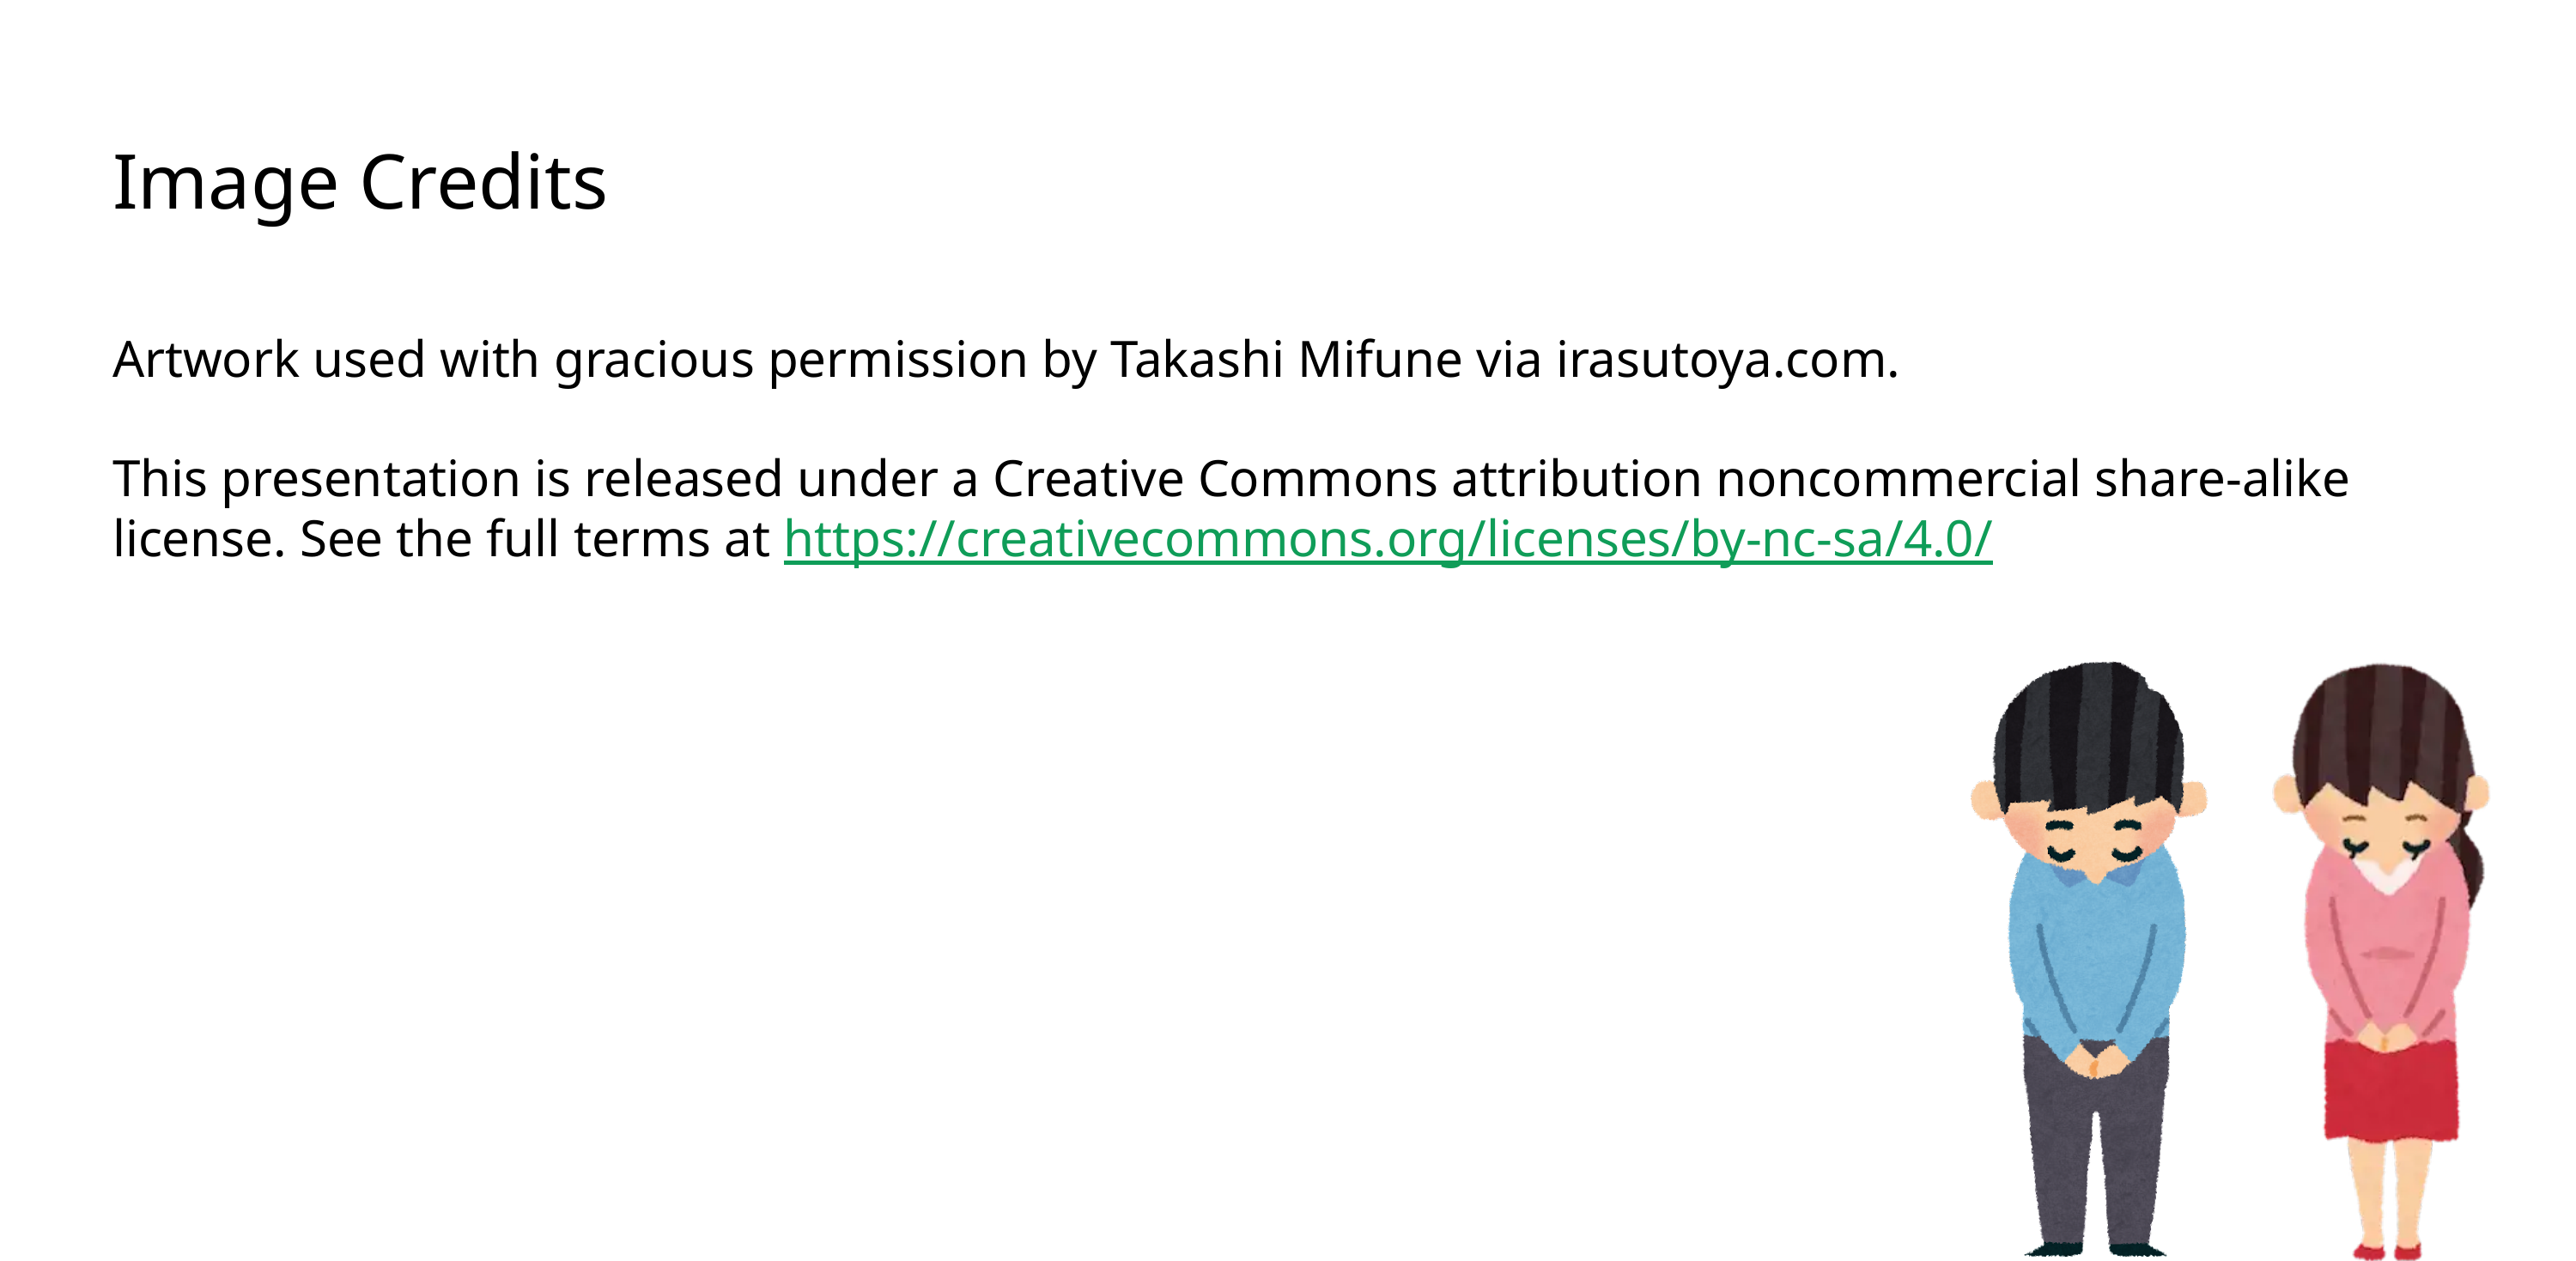

# Image Credits
Artwork used with gracious permission by Takashi Mifune via irasutoya.com.
This presentation is released under a Creative Commons attribution noncommercial share-alike license. See the full terms at https://creativecommons.org/licenses/by-nc-sa/4.0/